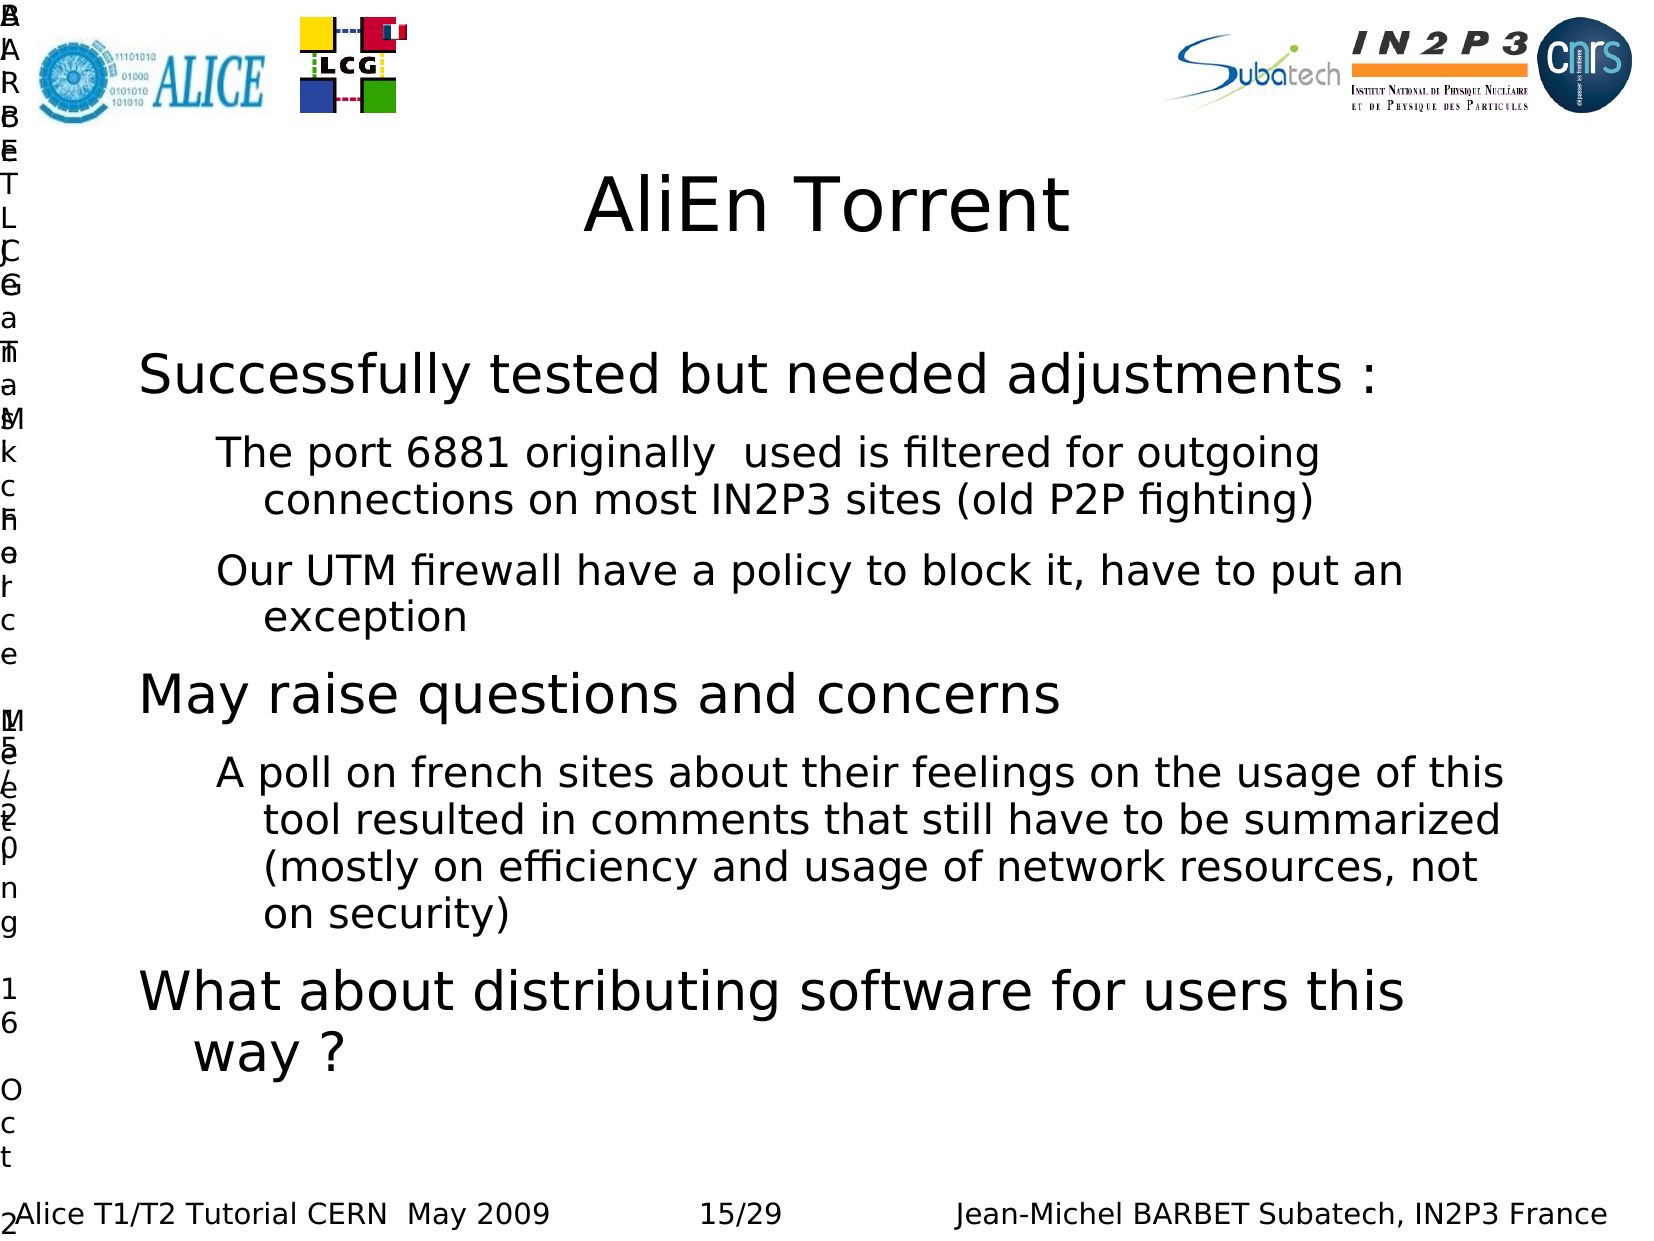

# AliEn Torrent
Successfully tested but needed adjustments :
The port 6881 originally used is filtered for outgoing connections on most IN2P3 sites (old P2P fighting)
Our UTM firewall have a policy to block it, have to put an exception
May raise questions and concerns
A poll on french sites about their feelings on the usage of this tool resulted in comments that still have to be summarized (mostly on efficiency and usage of network resources, not on security)
What about distributing software for users this way ?